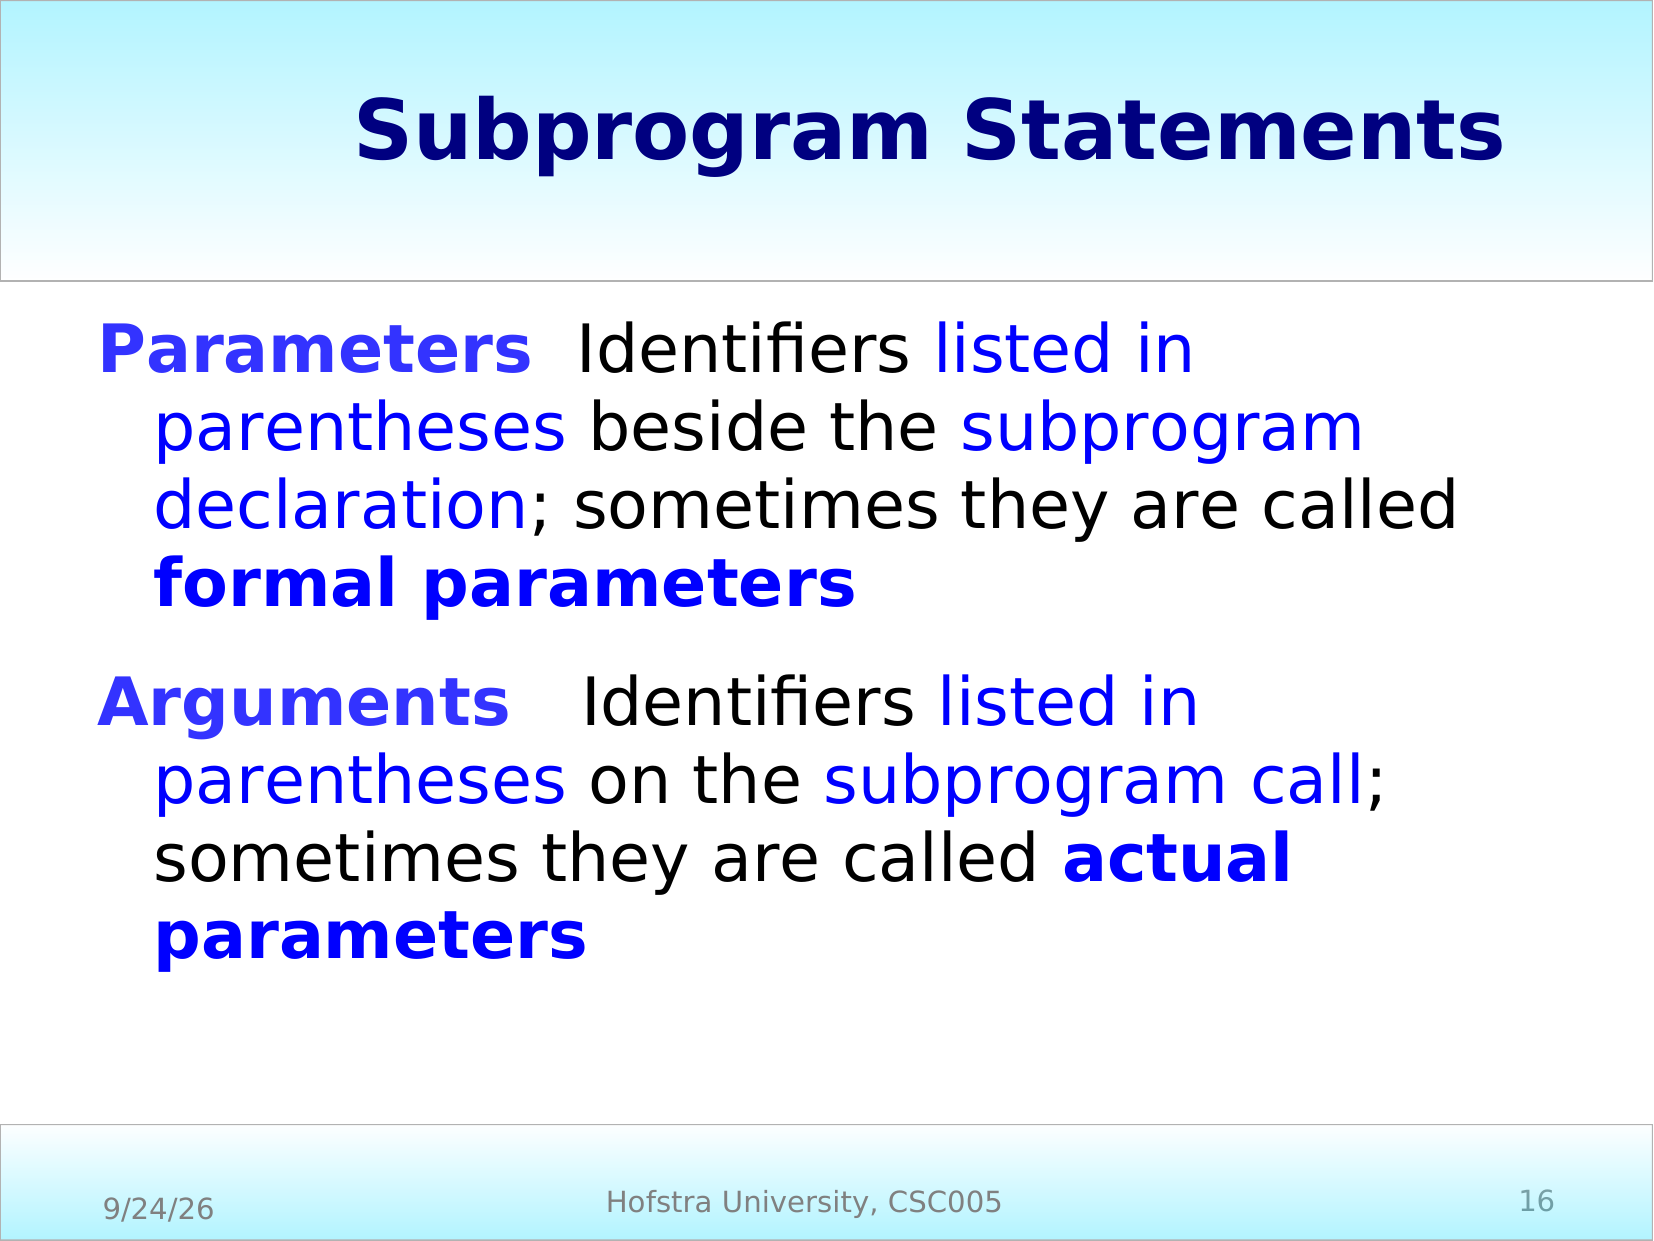

# Subprogram Statements
Parameters Identifiers listed in parentheses beside the subprogram declaration; sometimes they are called formal parameters
Arguments Identifiers listed in parentheses on the subprogram call; sometimes they are called actual parameters
16
Hofstra University, CSC005